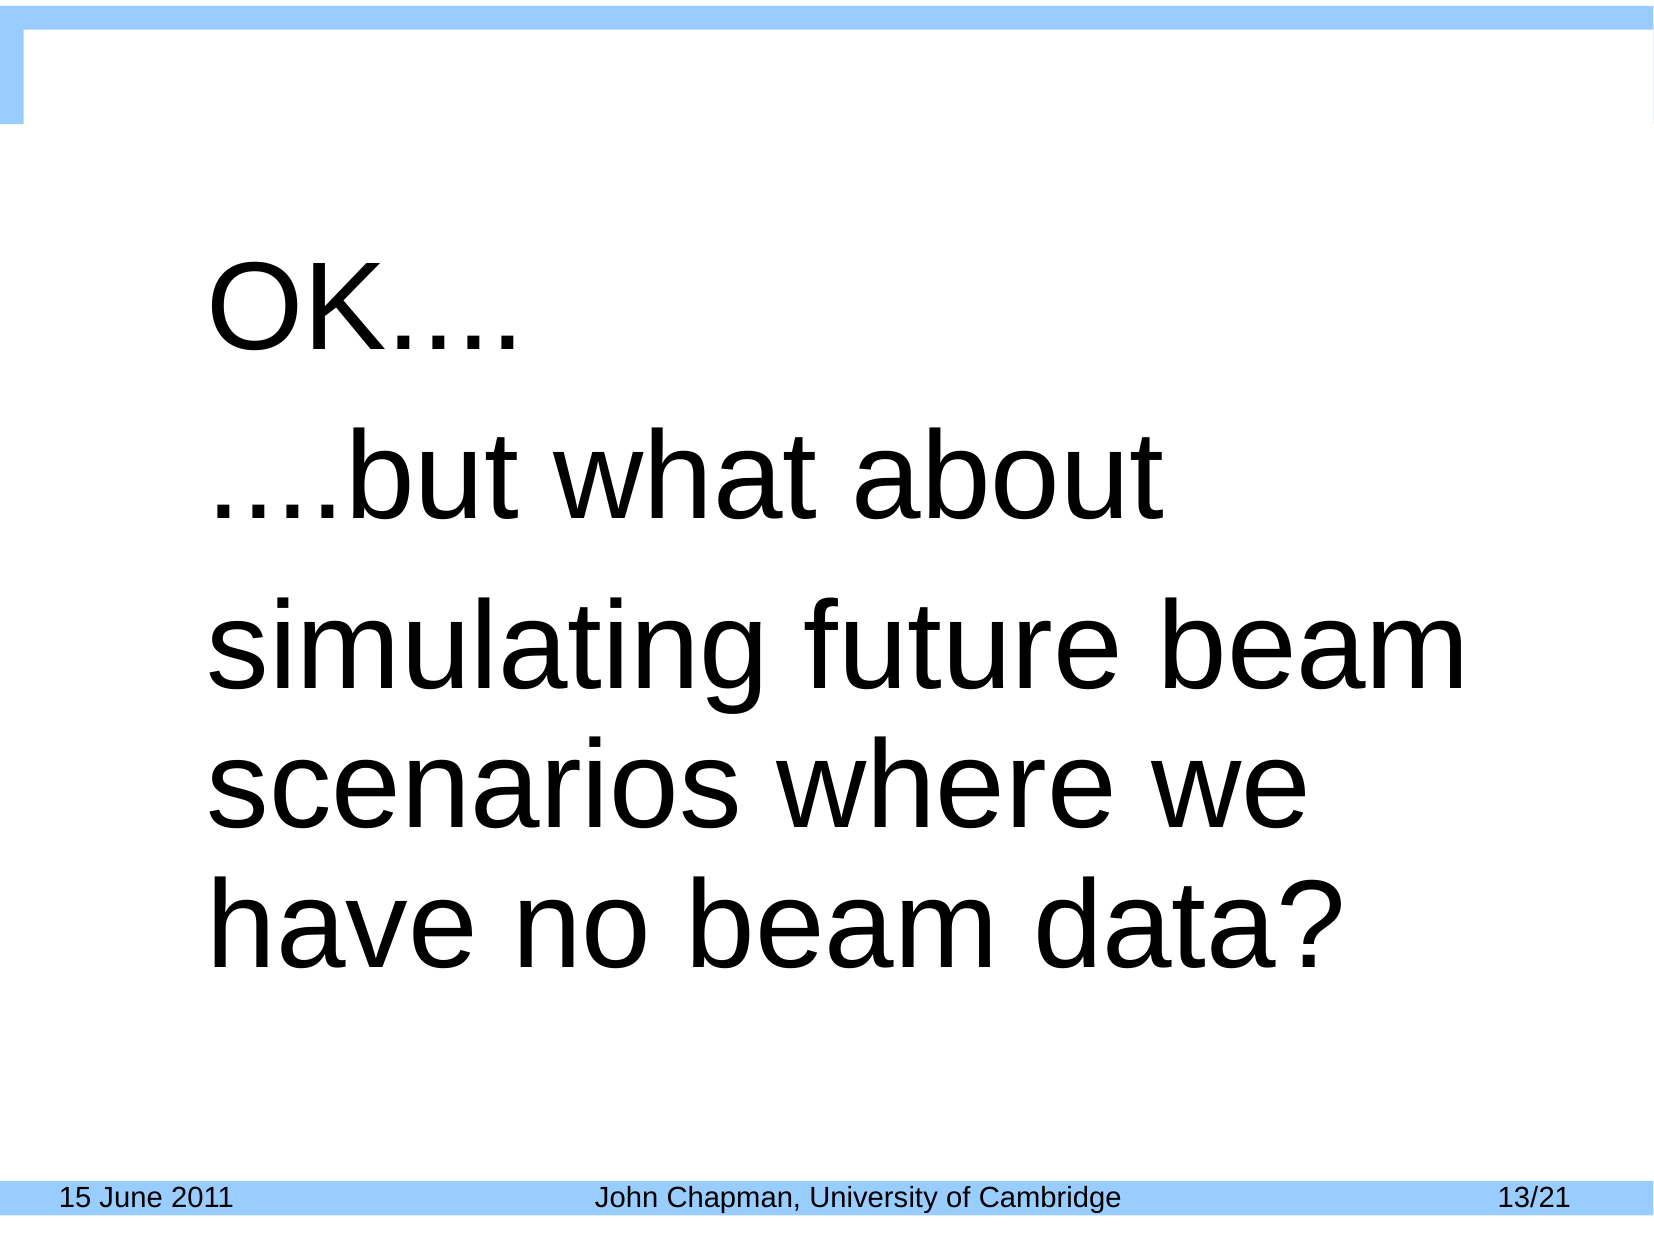

# OK....
....but what about
simulating future beam scenarios where we have no beam data?
13